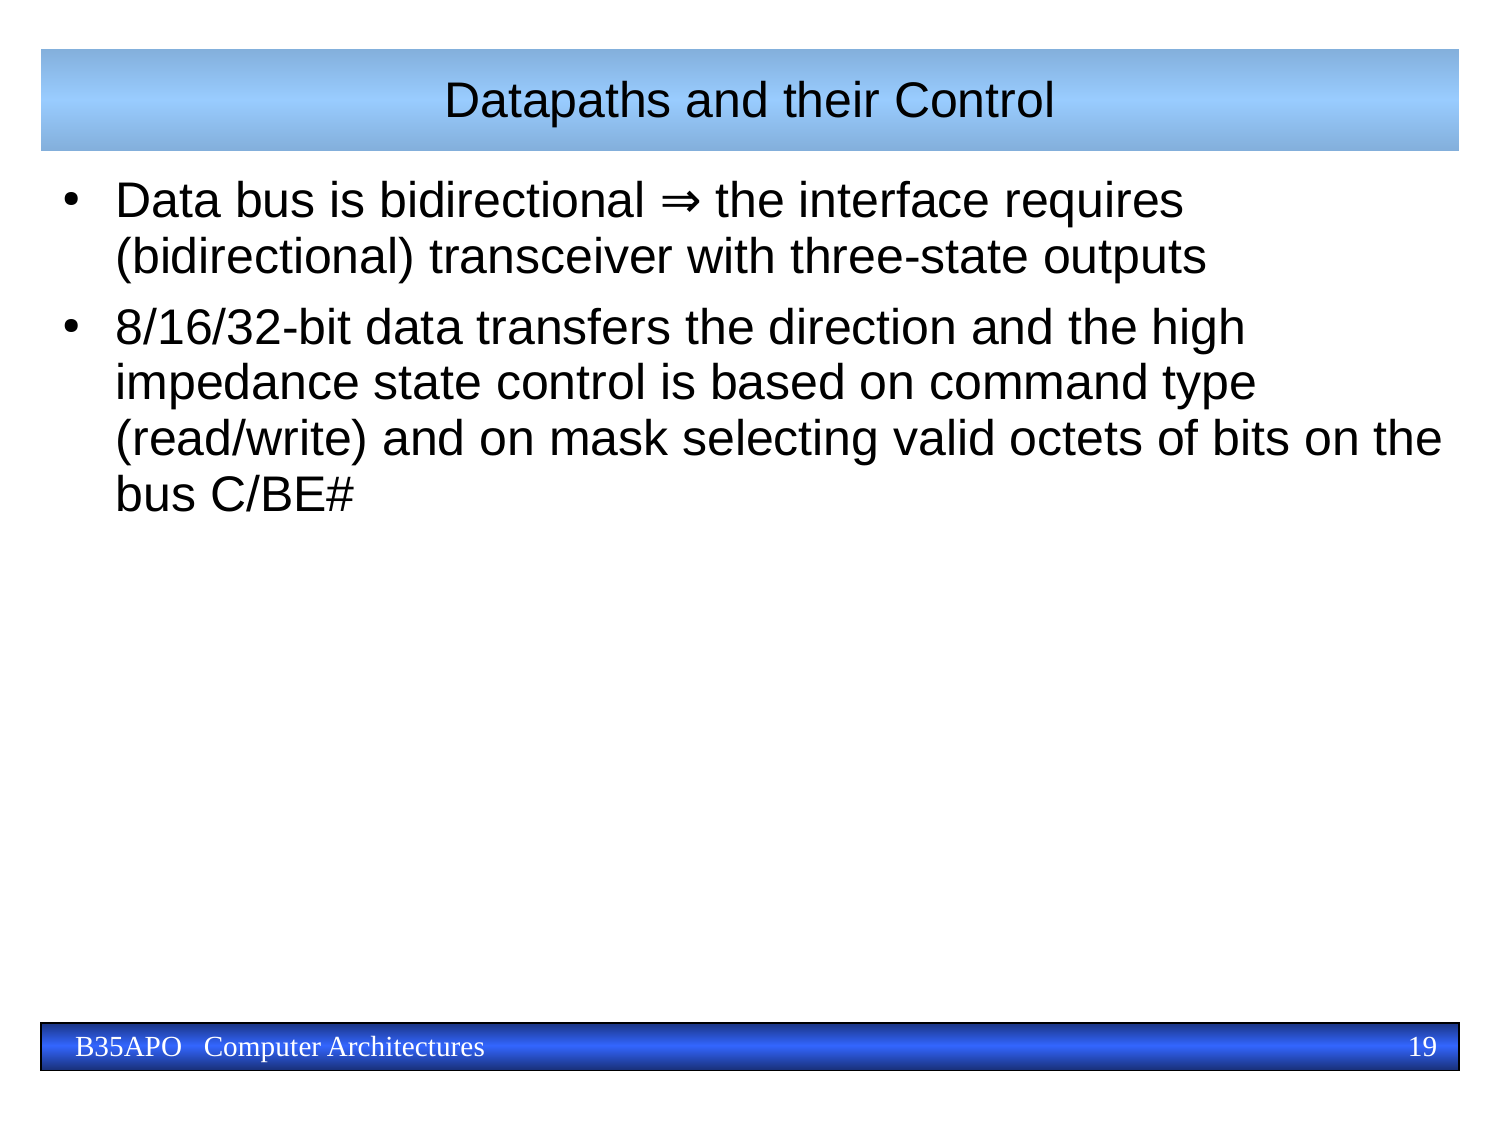

# Datapaths and their Control
Data bus is bidirectional ⇒ the interface requires (bidirectional) transceiver with three-state outputs
8/16/32-bit data transfers the direction and the high impedance state control is based on command type (read/write) and on mask selecting valid octets of bits on the bus C/BE#
B35APO Computer Architectures
19